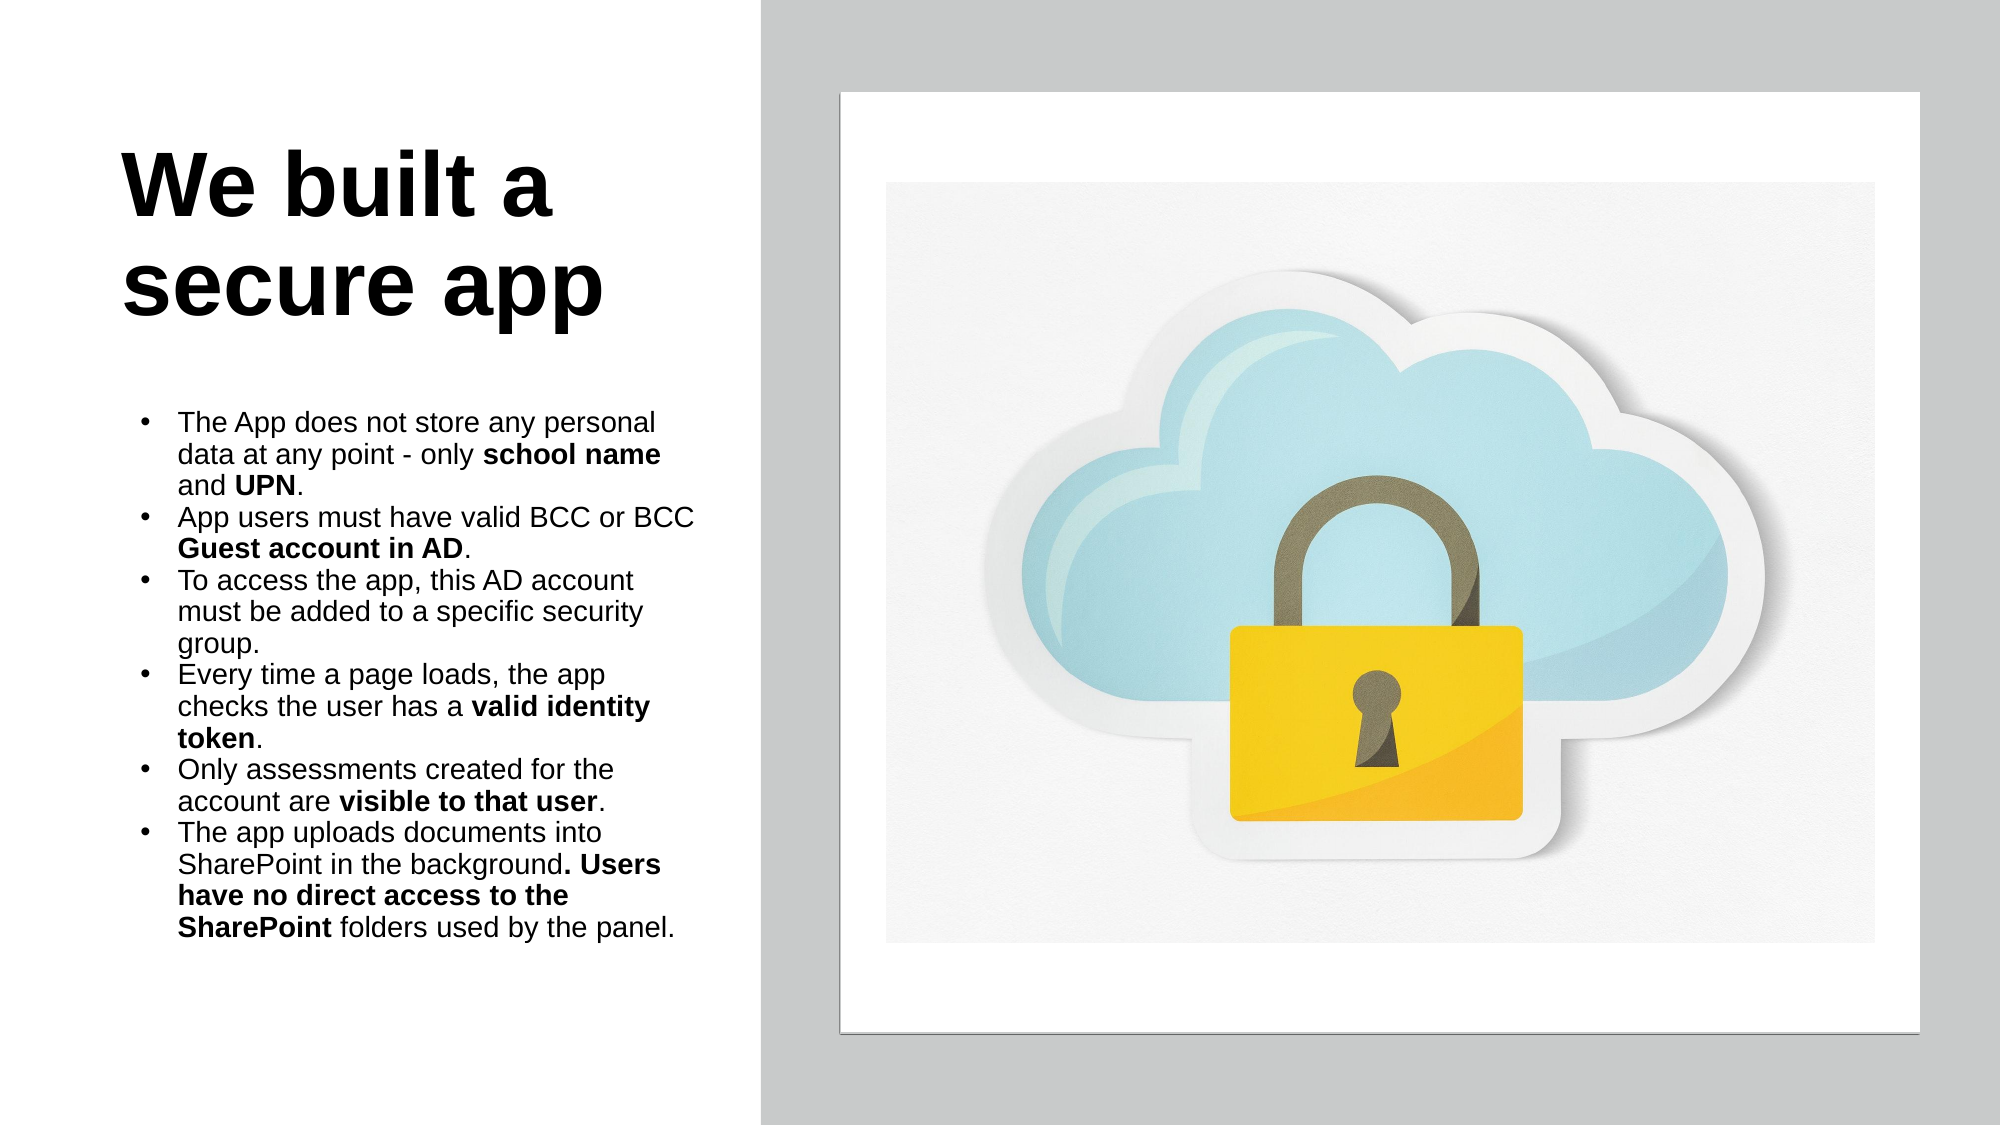

# We built a secure app
The App does not store any personal data at any point - only school name and UPN.
App users must have valid BCC or BCC Guest account in AD.
To access the app, this AD account must be added to a specific security group.
Every time a page loads, the app checks the user has a valid identity token.
Only assessments created for the account are visible to that user.
The app uploads documents into SharePoint in the background. Users have no direct access to the SharePoint folders used by the panel.